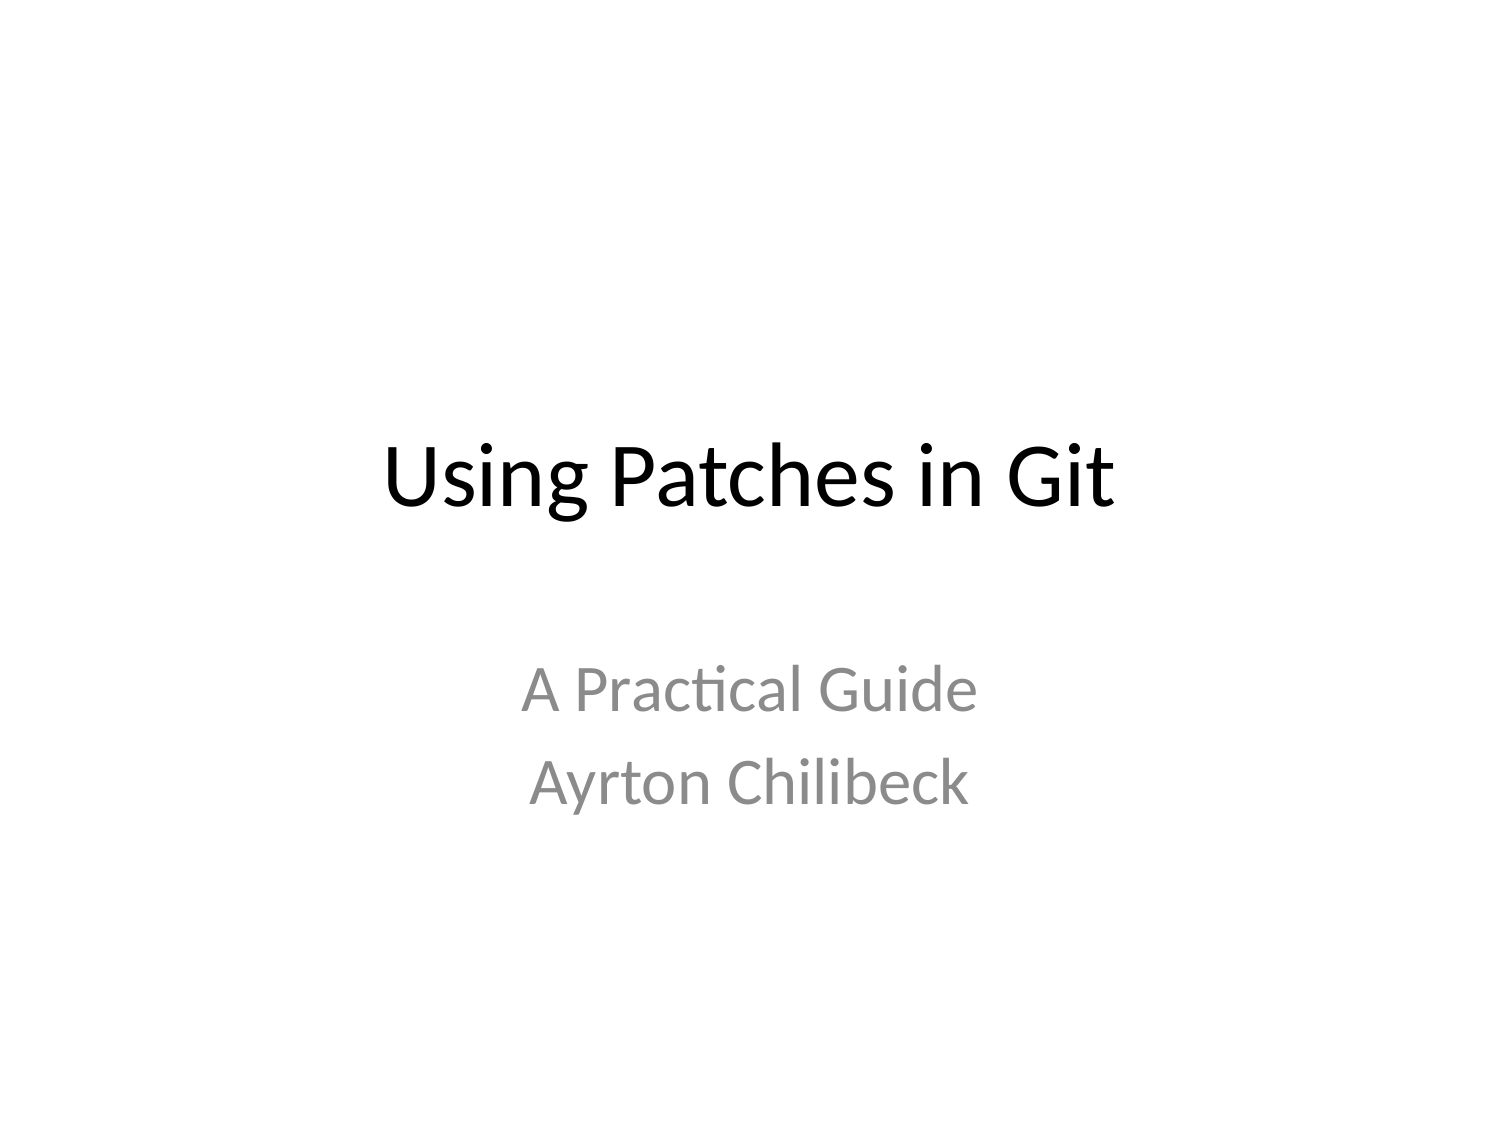

# Using Patches in Git
A Practical Guide
Ayrton Chilibeck